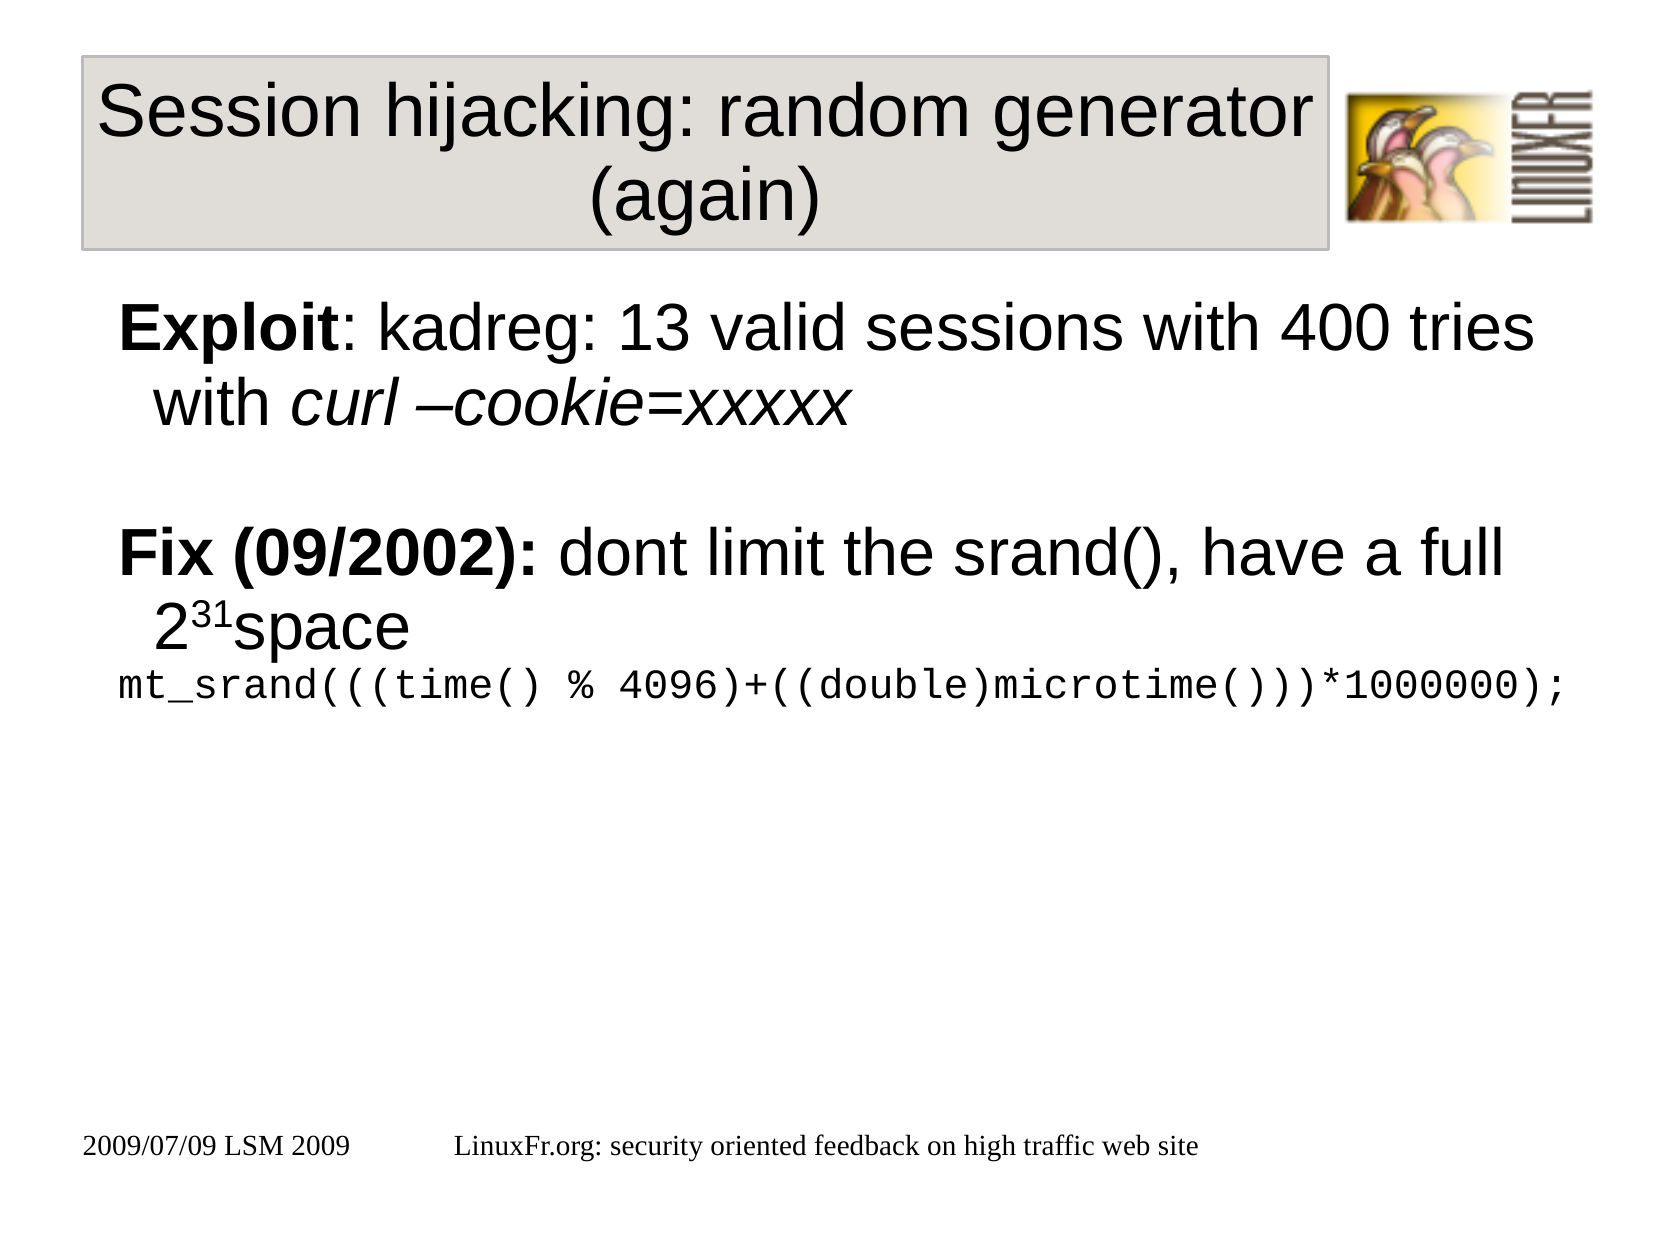

# Session hijacking: random generator (again)
Exploit: kadreg: 13 valid sessions with 400 tries with curl –cookie=xxxxx
Fix (09/2002): dont limit the srand(), have a full 231space
mt_srand(((time() % 4096)+((double)microtime()))*1000000);